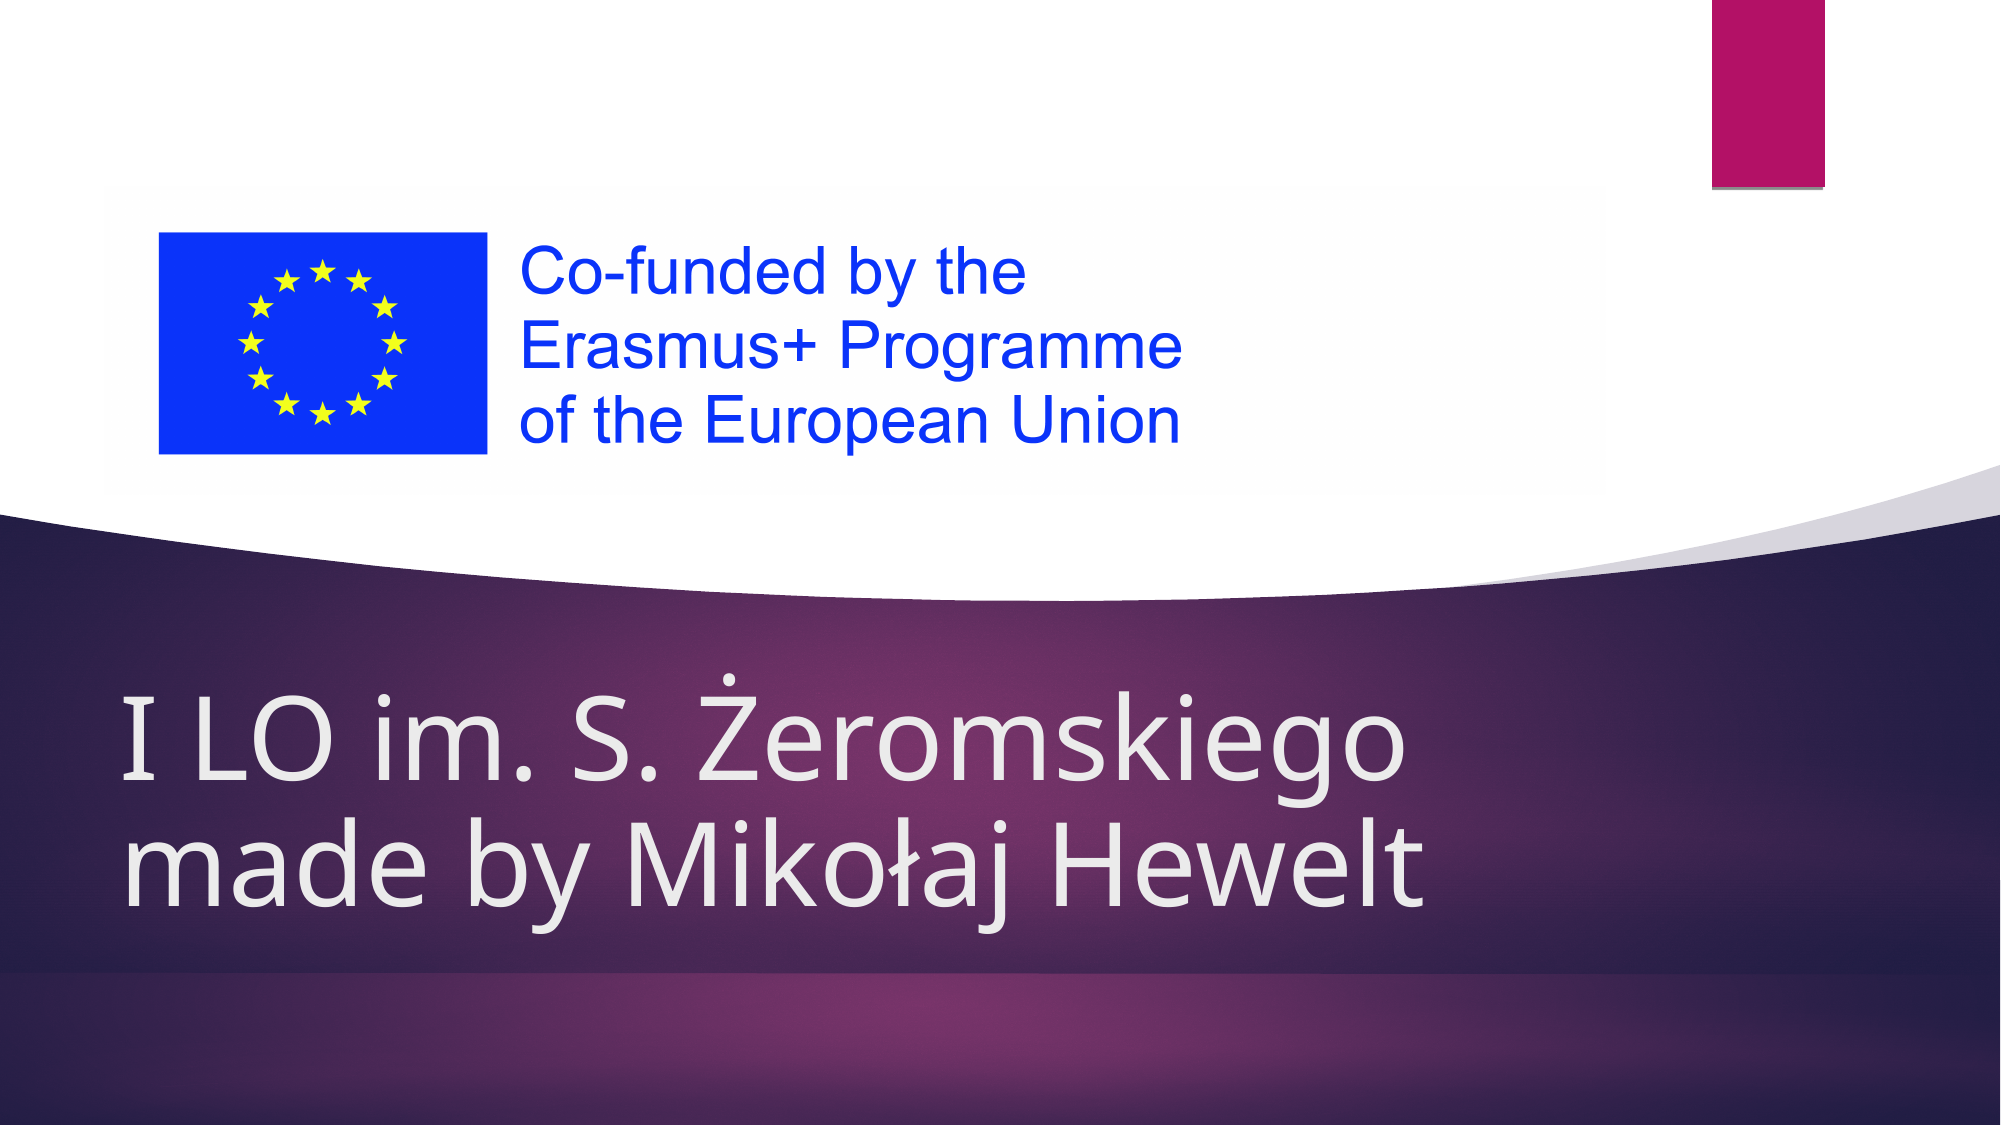

# I LO im. S. Żeromskiego made by Mikołaj Hewelt